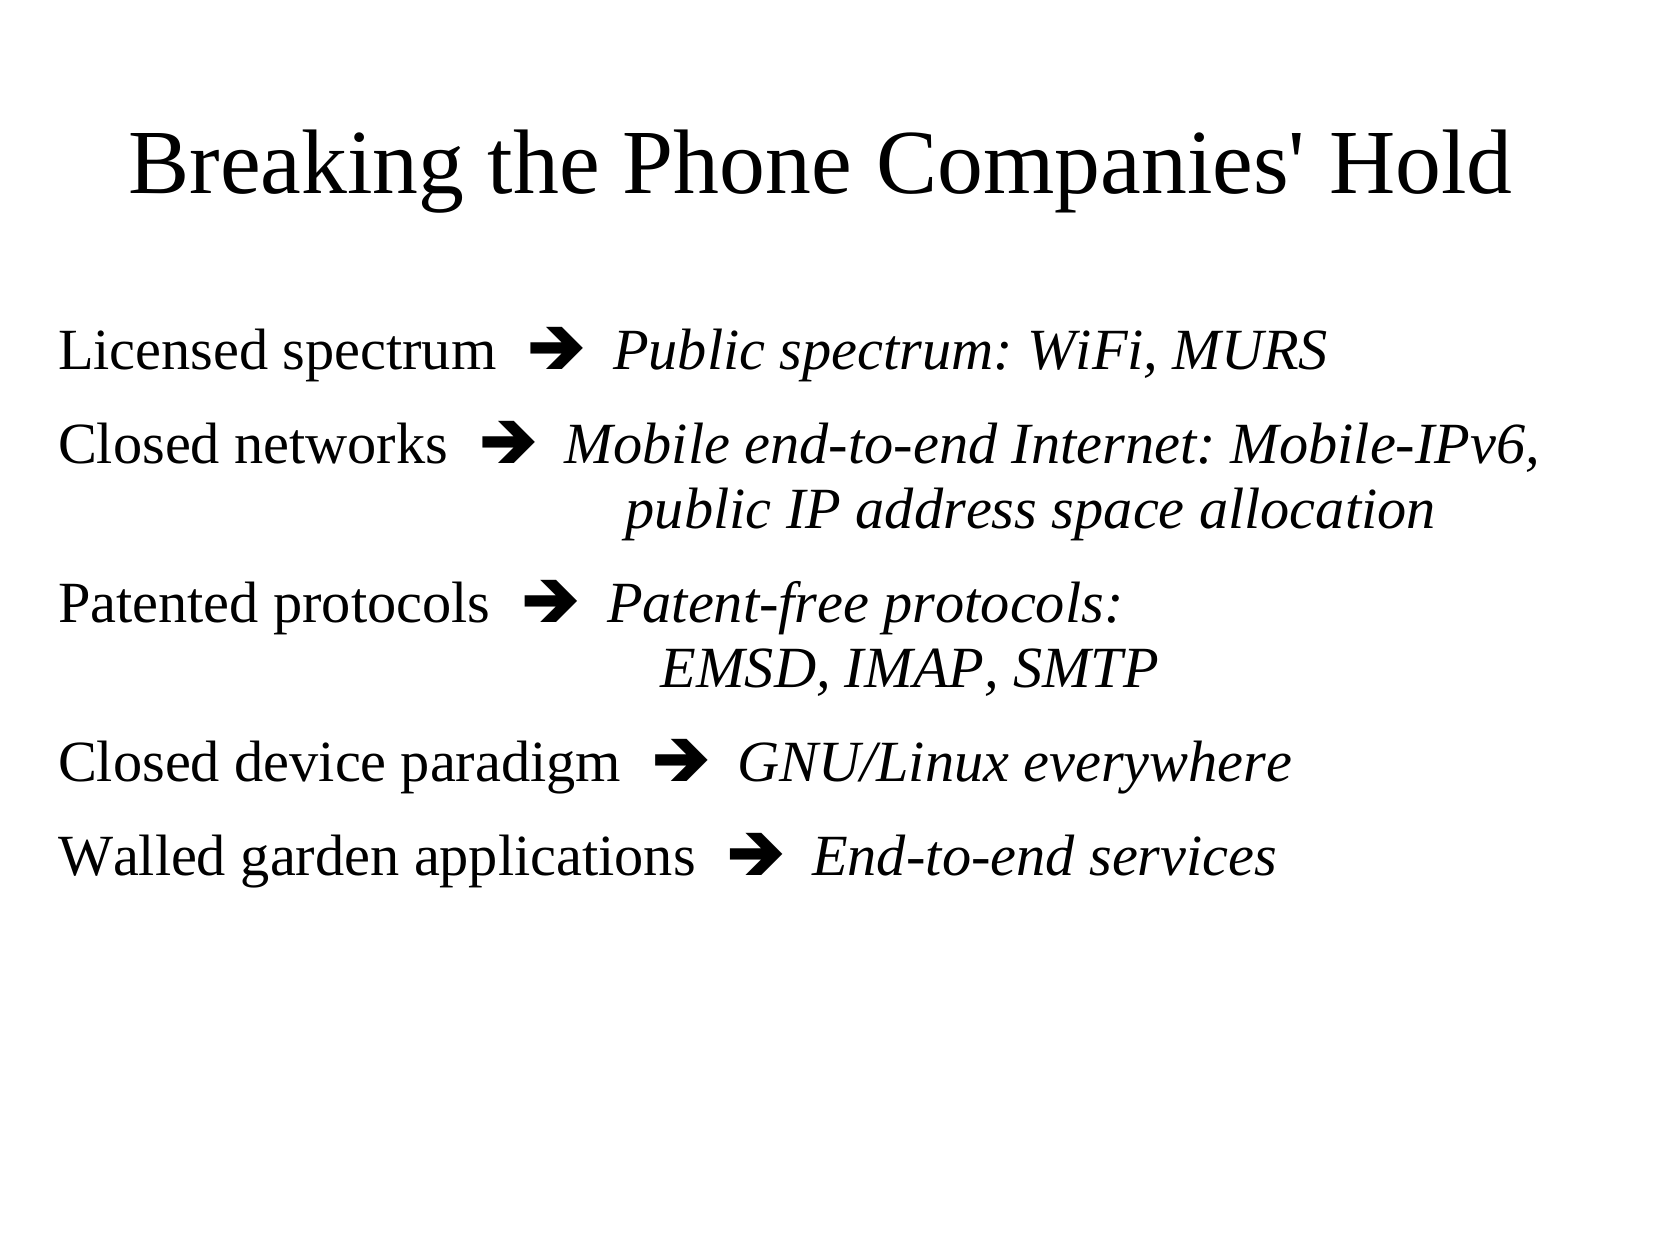

# Breaking the Phone Companies' Hold
Licensed spectrum  Public spectrum: WiFi, MURS
Closed networks  Mobile end-to-end Internet: Mobile-IPv6,
	public IP address space allocation
Patented protocols  Patent-free protocols:
	EMSD, IMAP, SMTP
Closed device paradigm  GNU/Linux everywhere
Walled garden applications  End-to-end services